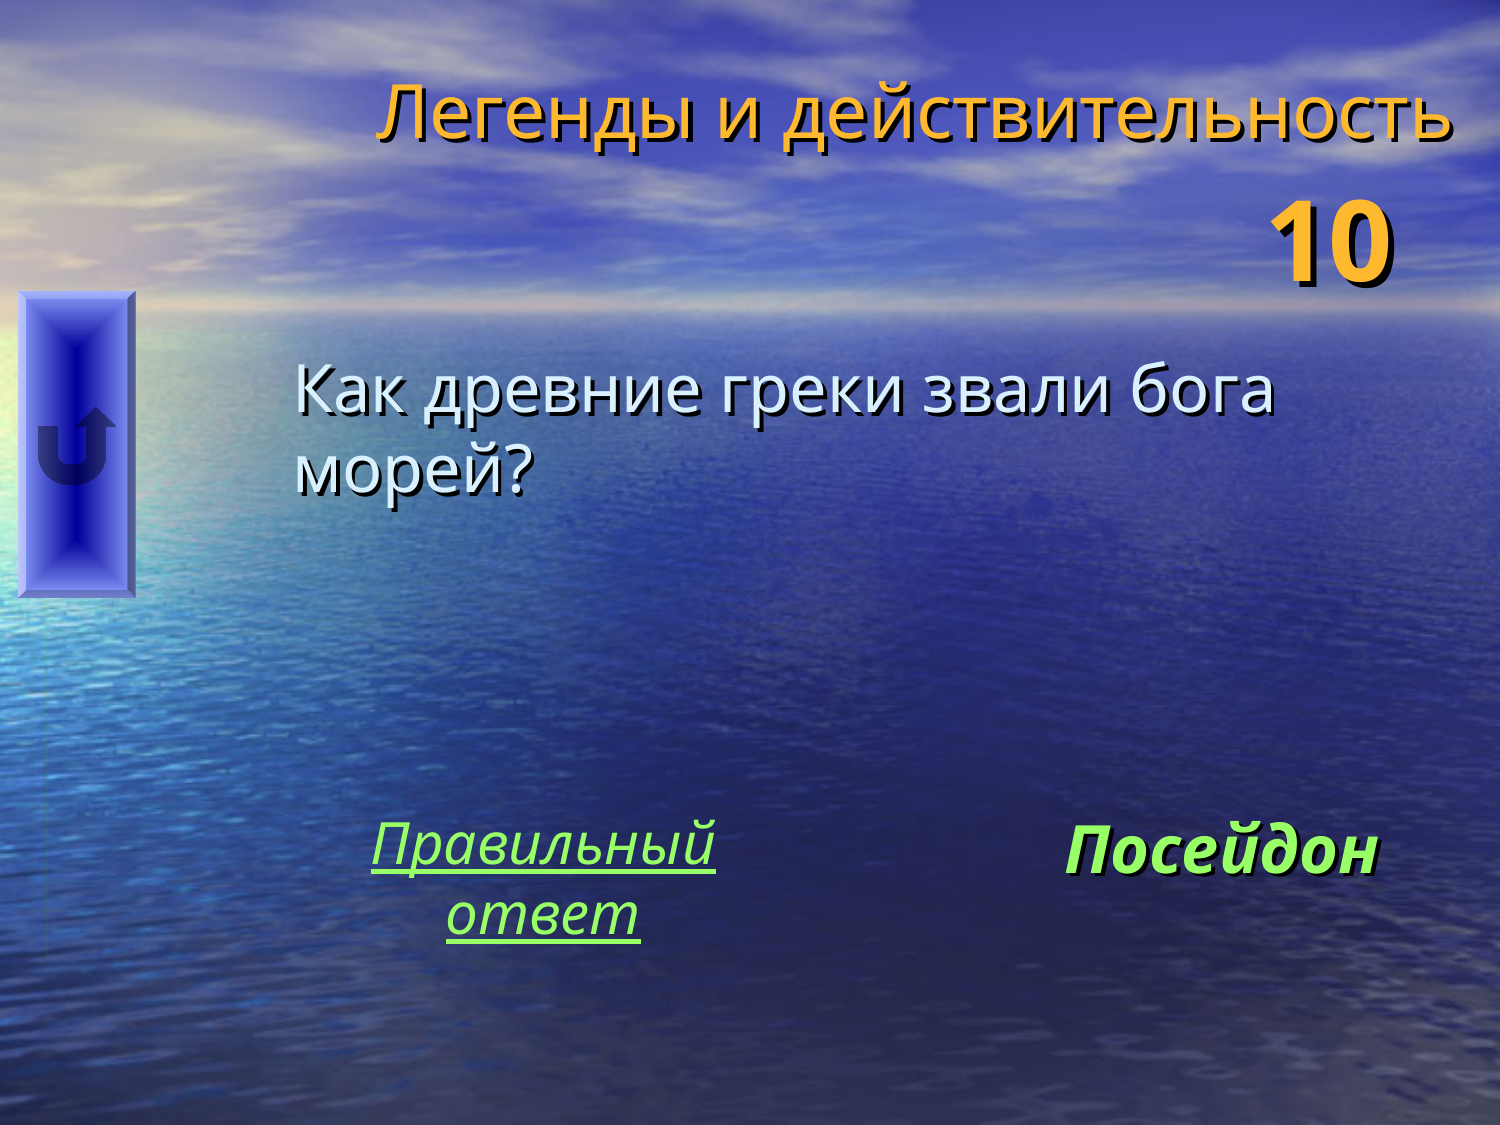

# Легенды и действительность
10
Как древние греки звали бога морей?
Посейдон
Правильный ответ